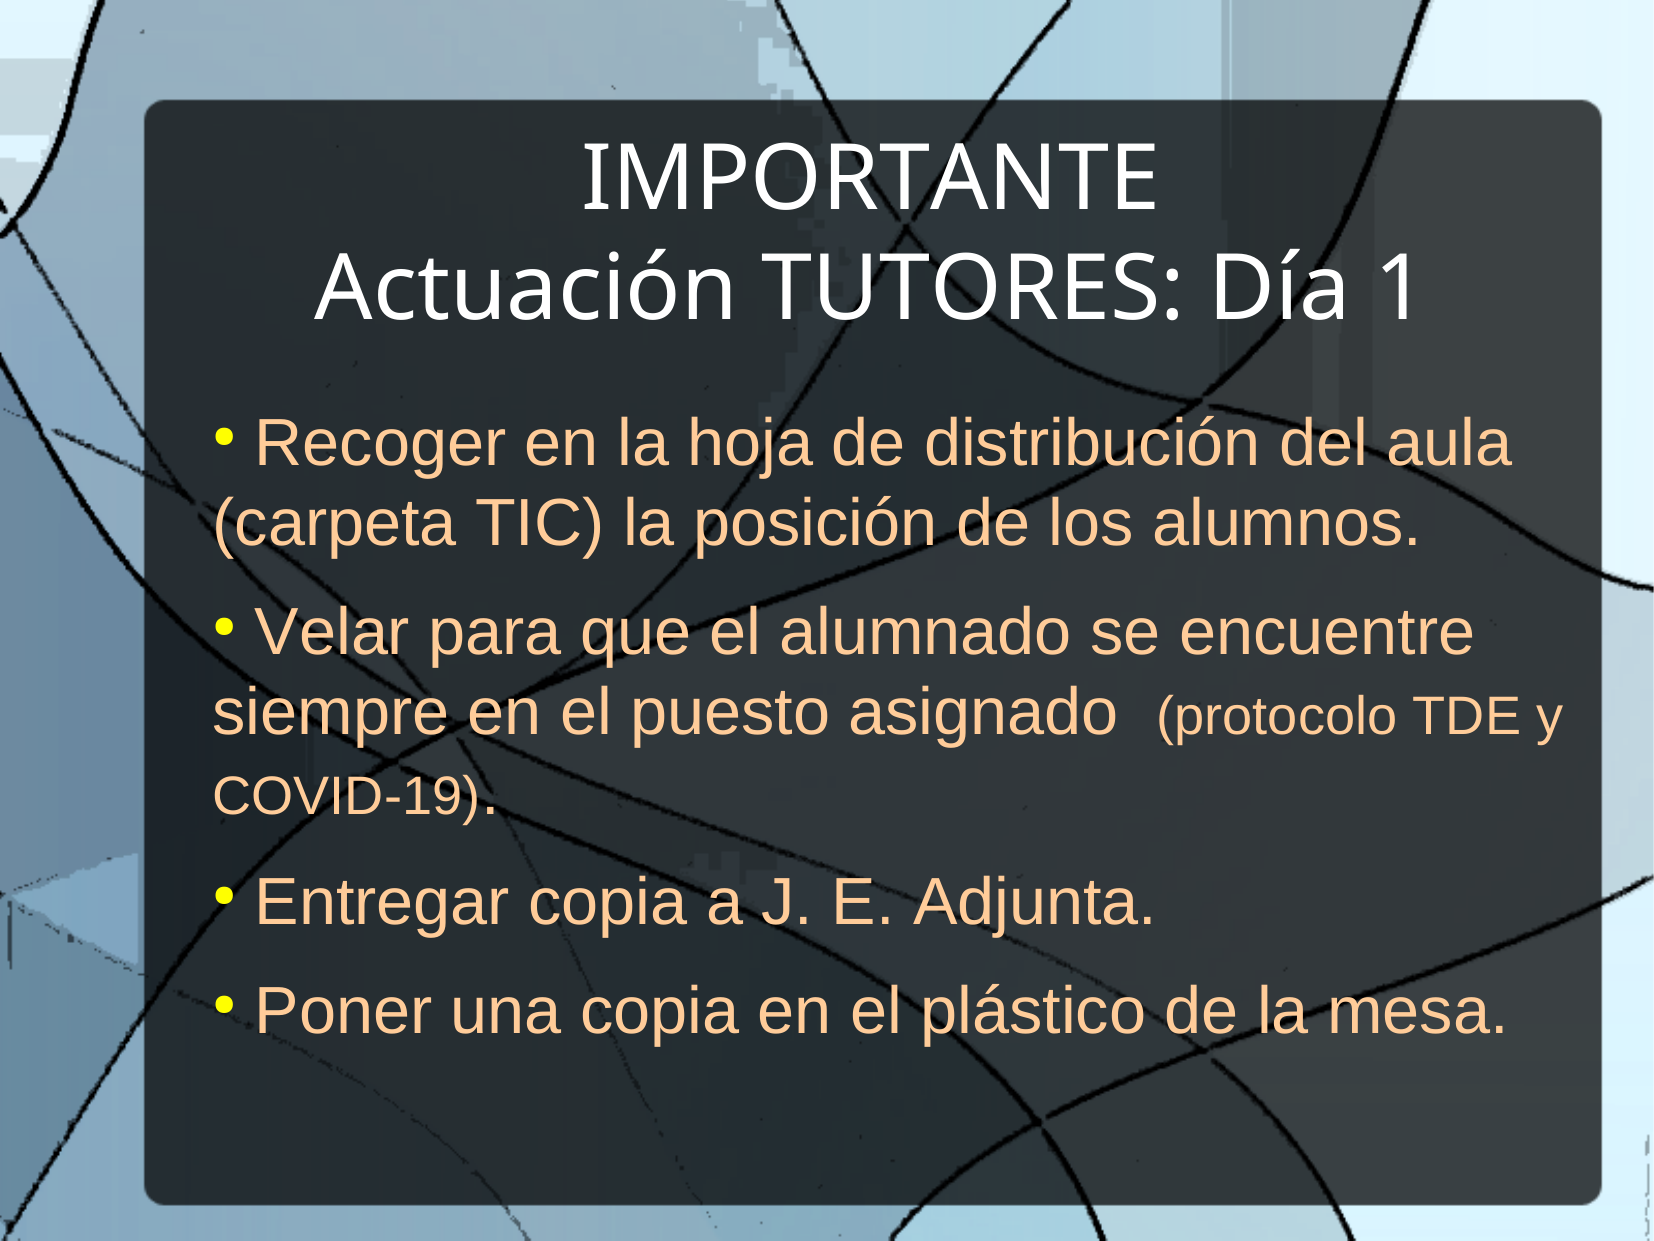

# IMPORTANTE Actuación TUTORES: Día 1
 Recoger en la hoja de distribución del aula (carpeta TIC) la posición de los alumnos.
 Velar para que el alumnado se encuentre siempre en el puesto asignado (protocolo TDE y COVID-19).
 Entregar copia a J. E. Adjunta.
 Poner una copia en el plástico de la mesa.